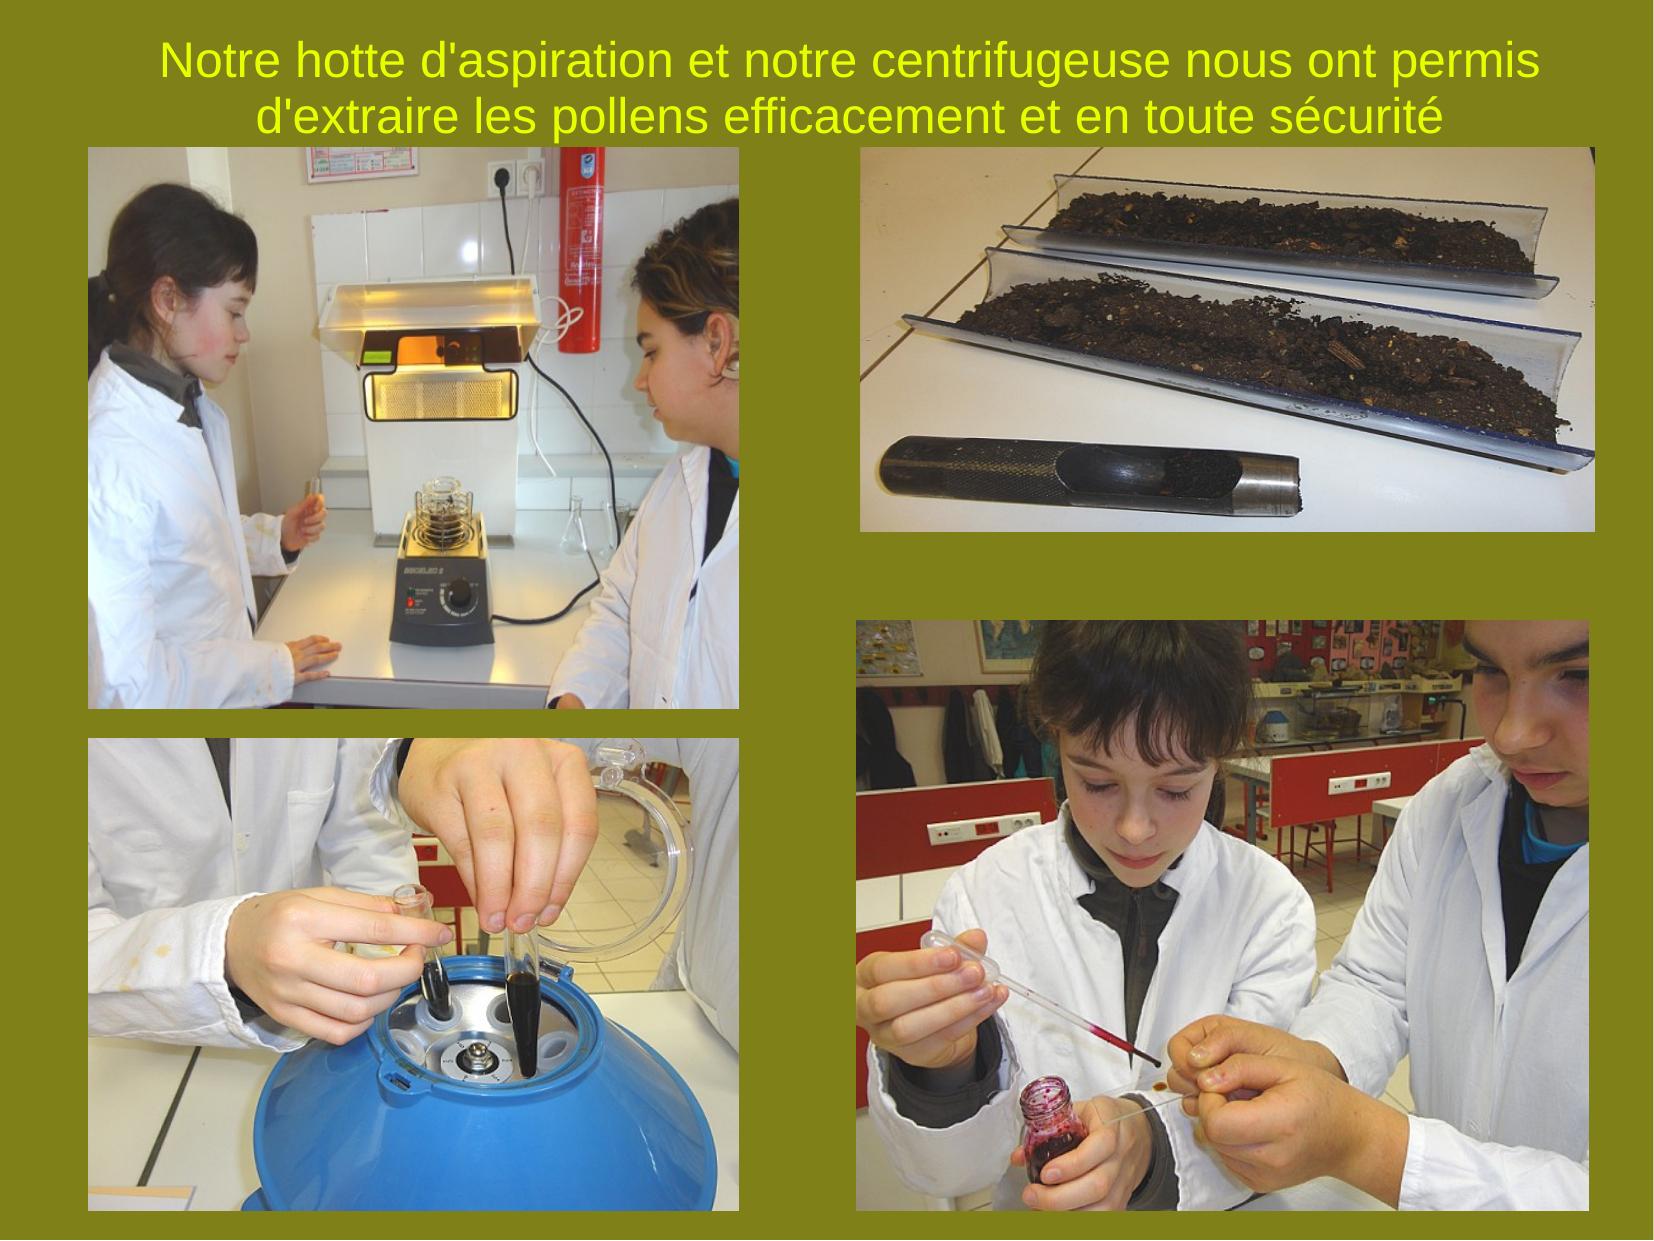

# Notre hotte d'aspiration et notre centrifugeuse nous ont permis d'extraire les pollens efficacement et en toute sécurité